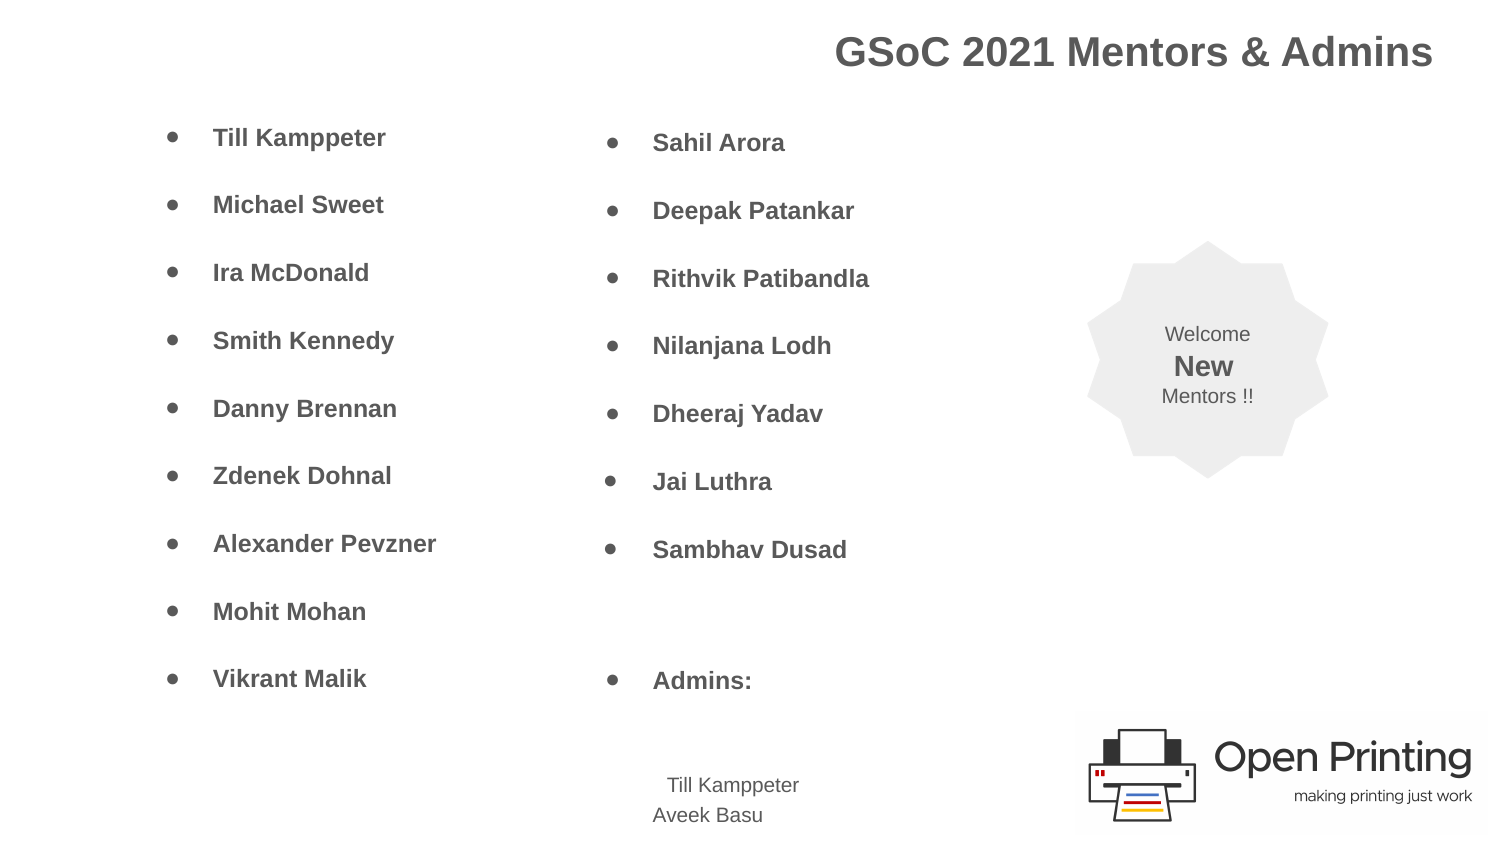

GSoC 2021 Mentors & Admins
# Till Kamppeter
Michael Sweet
Ira McDonald
Smith Kennedy
Danny Brennan
Zdenek Dohnal
Alexander Pevzner
Mohit Mohan
Vikrant Malik
Sahil Arora
Deepak Patankar
Rithvik Patibandla
Nilanjana Lodh
Dheeraj Yadav
Jai Luthra
Sambhav Dusad
Welcome New
Mentors !!
Admins: Till Kamppeter Aveek Basu